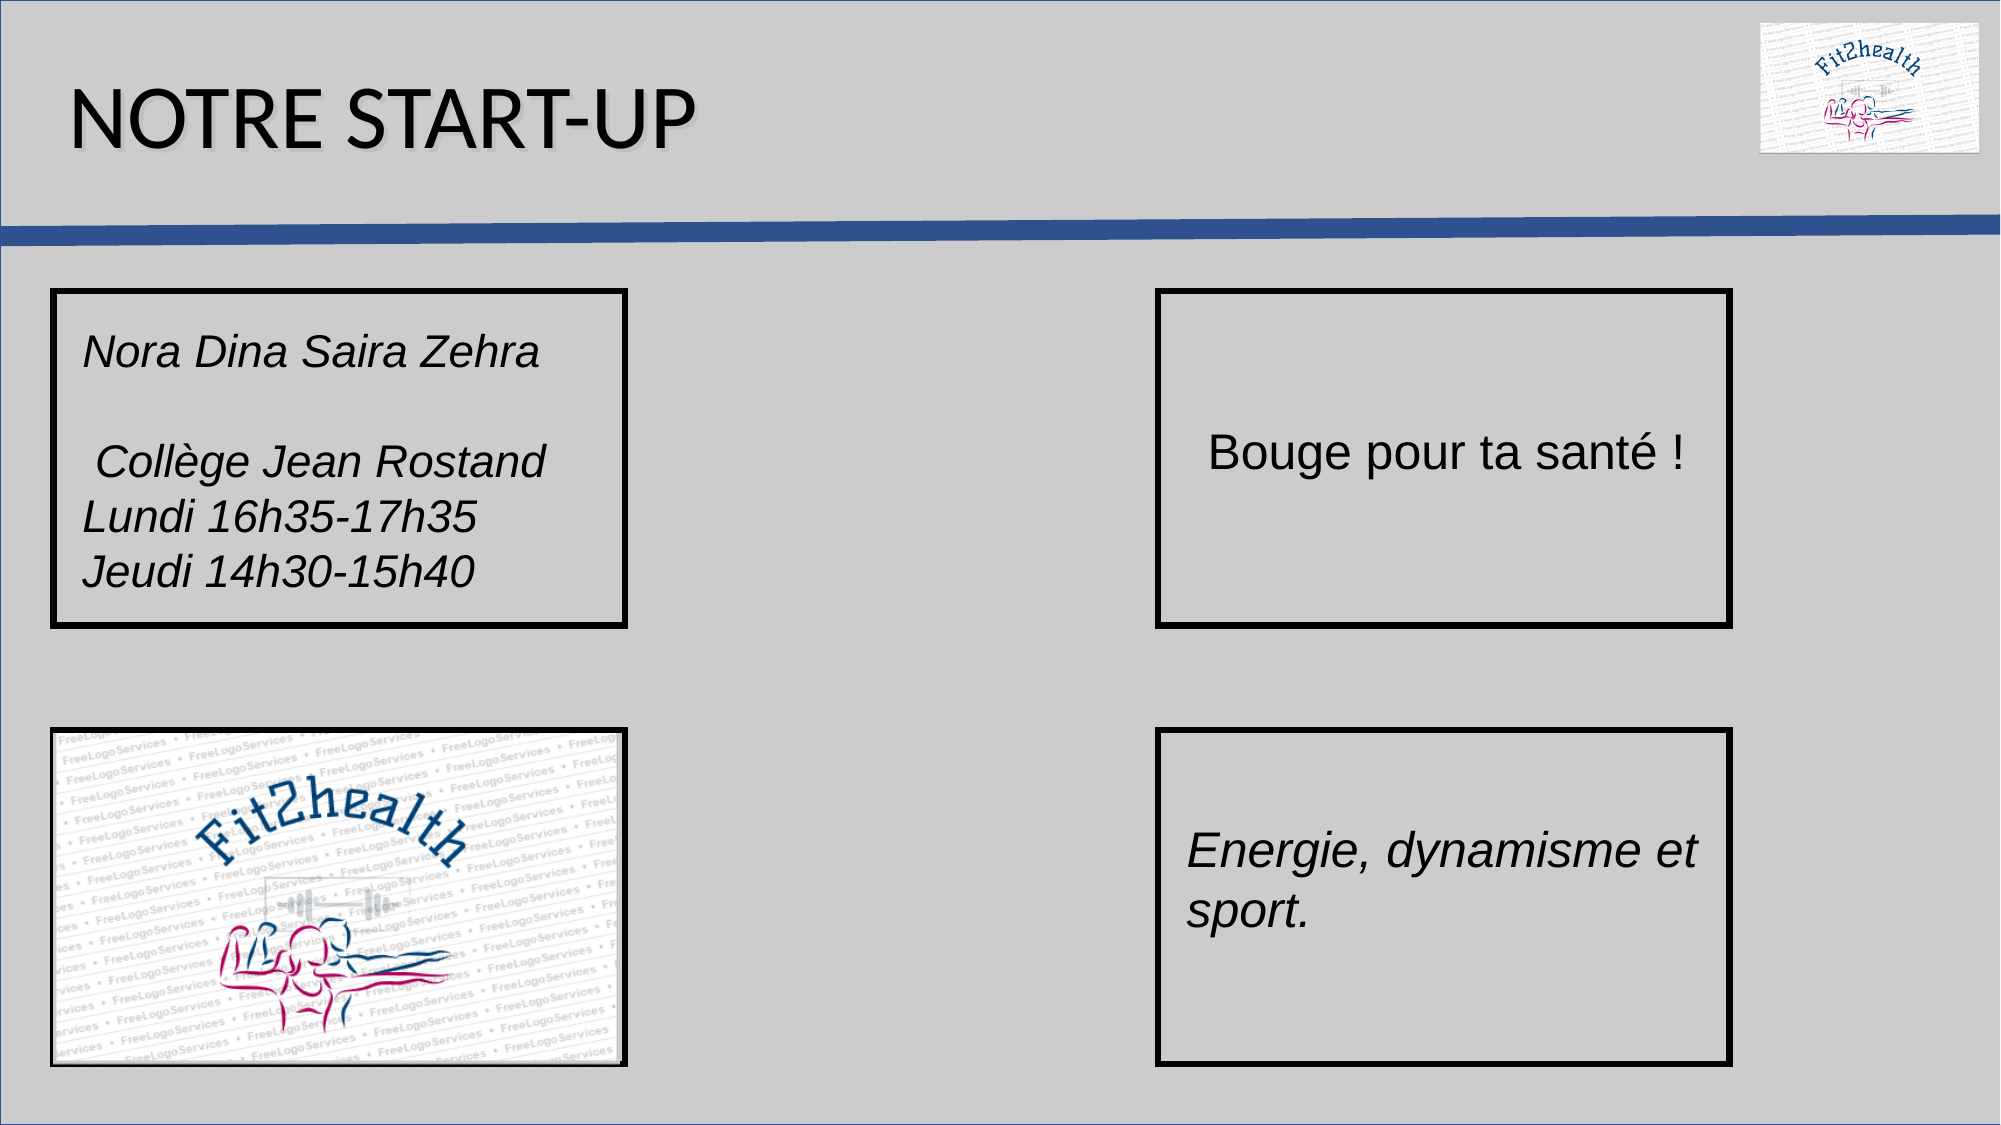

NOTRE START-UP
Nora Dina Saira Zehra
 Collège Jean Rostand
Lundi 16h35-17h35
Jeudi 14h30-15h40
Bouge pour ta santé !
Energie, dynamisme et sport.